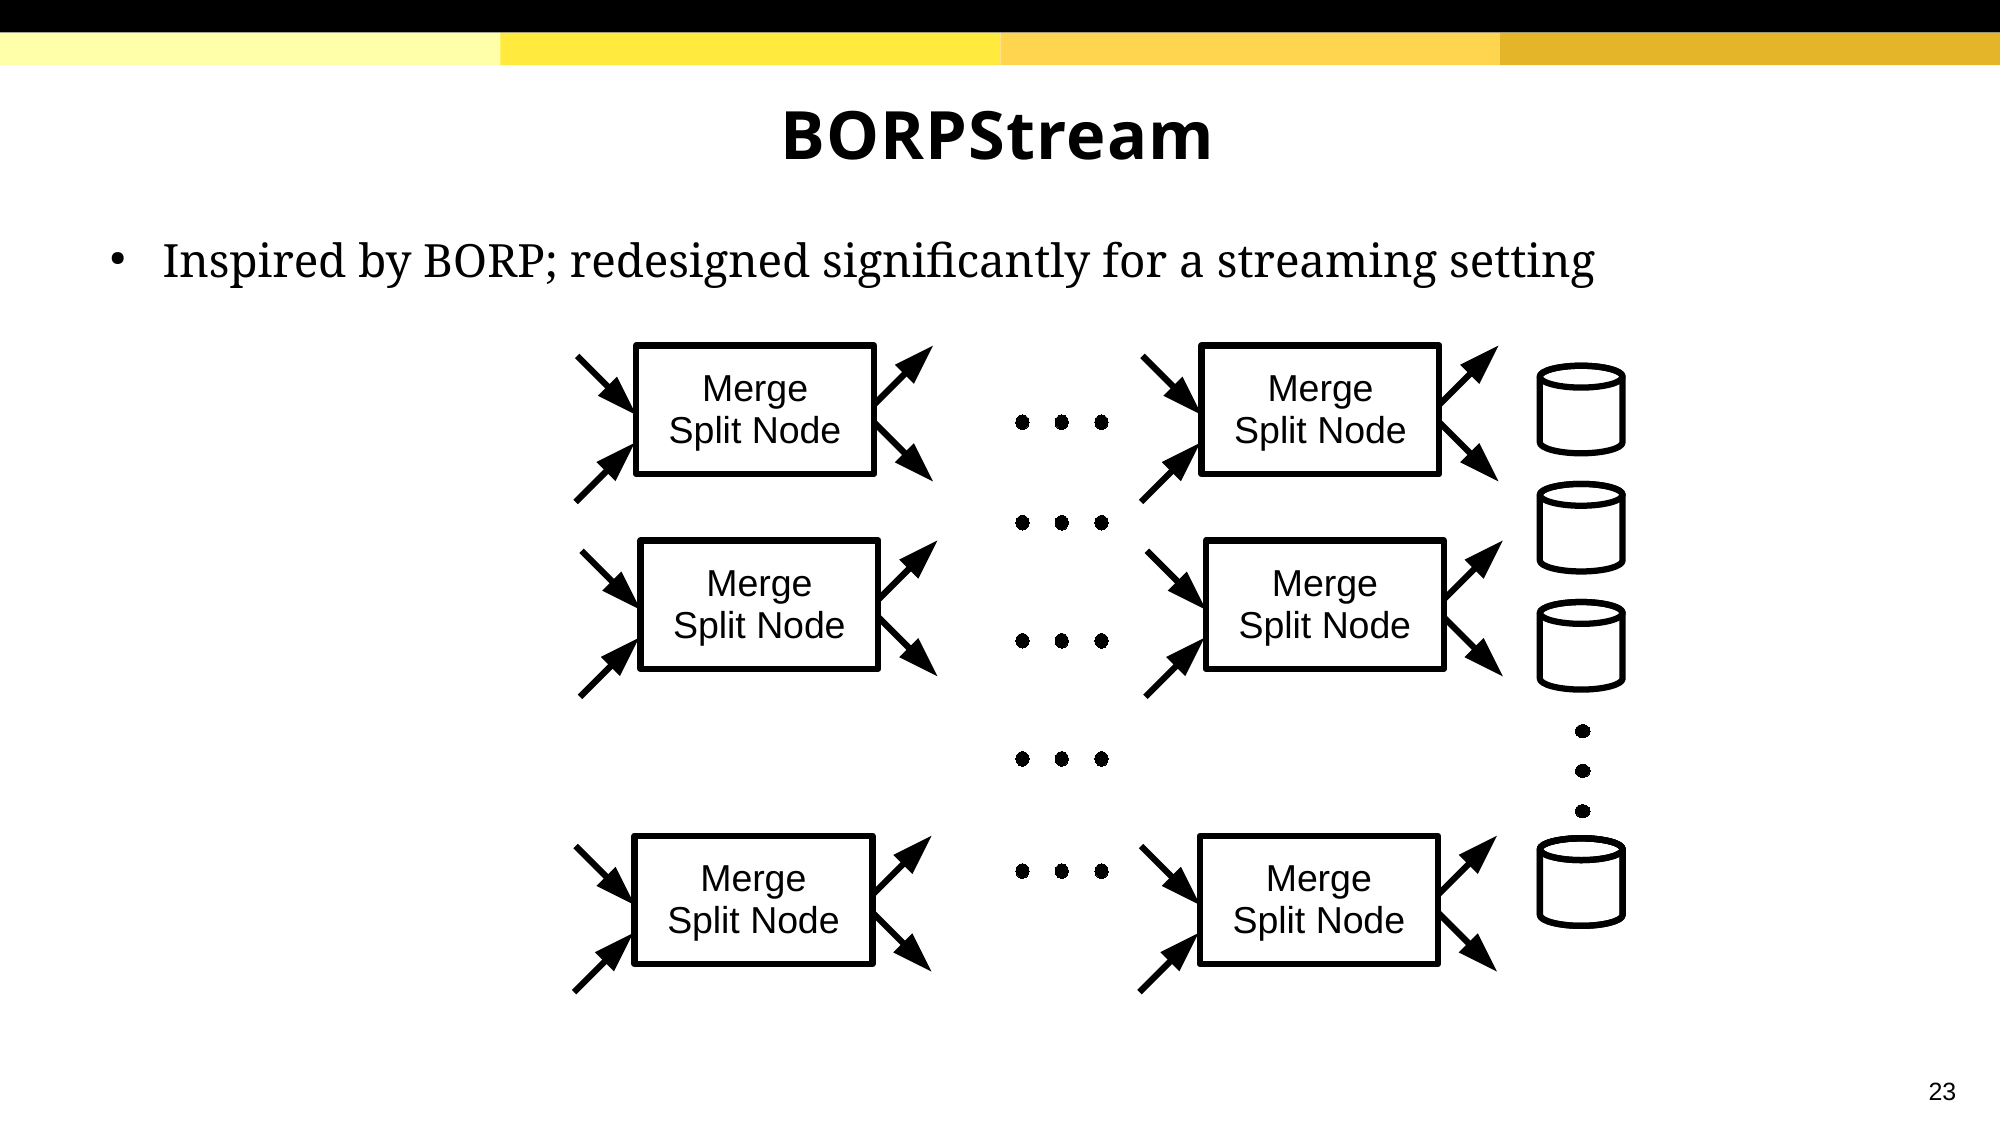

BORPStream
# Inspired by BORP; redesigned significantly for a streaming setting
Merge
Split Node
Merge
Split Node
Merge
Split Node
Merge
Split Node
Merge
Split Node
Merge
Split Node
23